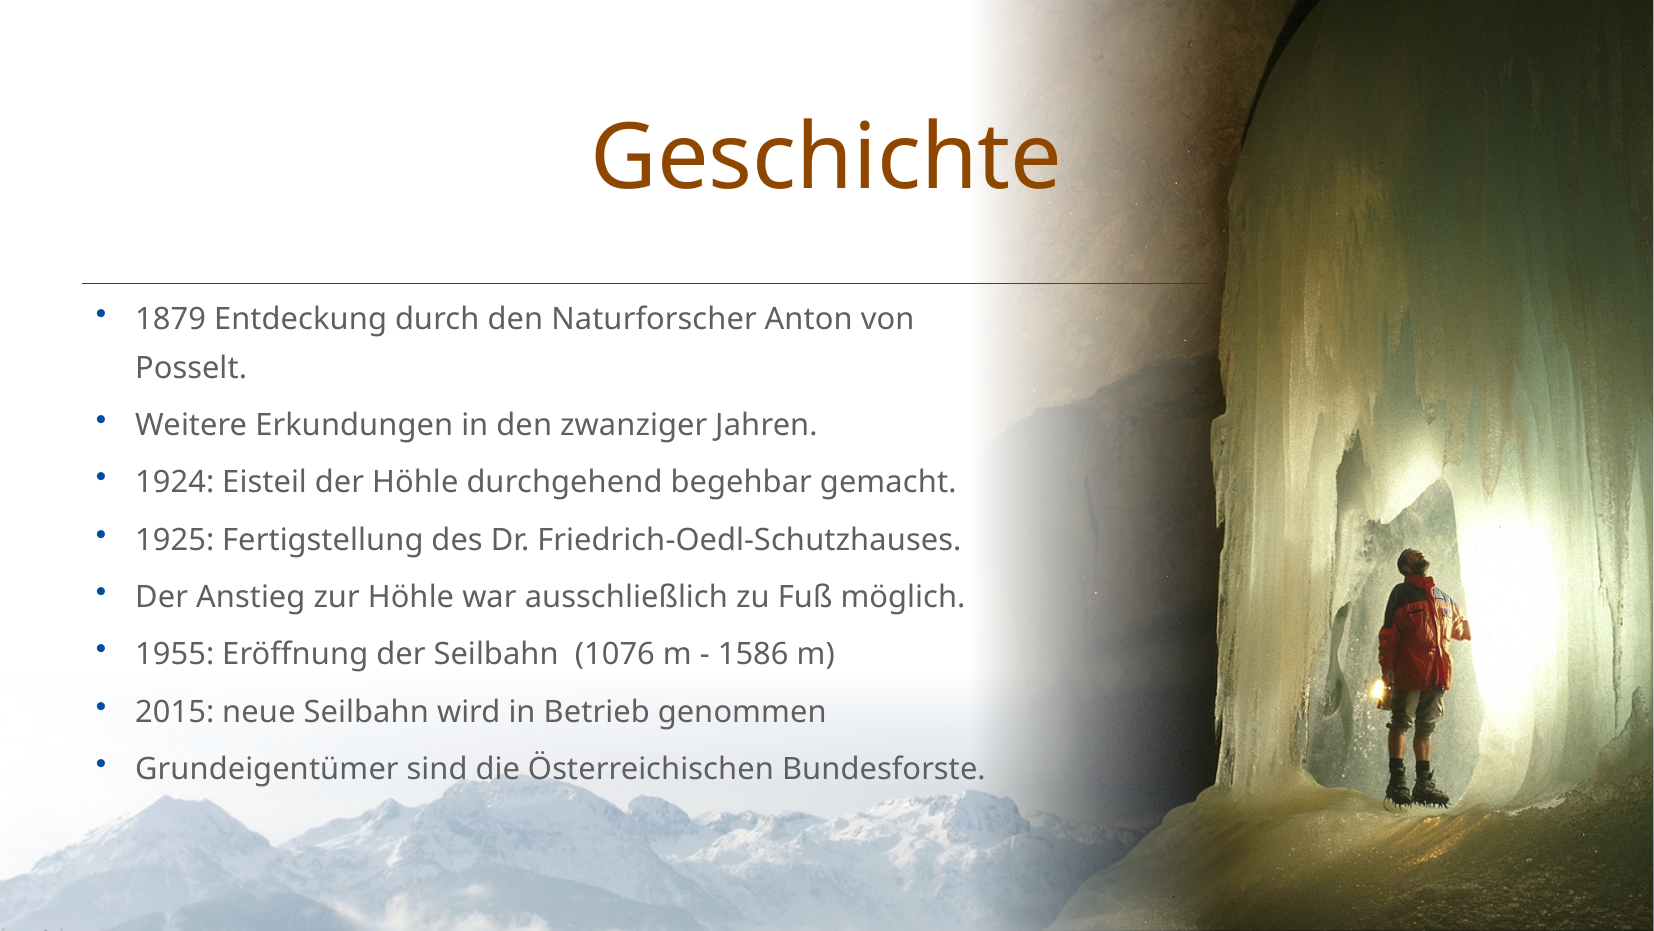

# Geschichte
1879 Entdeckung durch den Naturforscher Anton von Posselt.
Weitere Erkundungen in den zwanziger Jahren.
1924: Eisteil der Höhle durchgehend begehbar gemacht.
1925: Fertigstellung des Dr. Friedrich-Oedl-Schutzhauses.
Der Anstieg zur Höhle war ausschließlich zu Fuß möglich.
1955: Eröffnung der Seilbahn (1076 m - 1586 m)
2015: neue Seilbahn wird in Betrieb genommen
Grundeigentümer sind die Österreichischen Bundesforste.